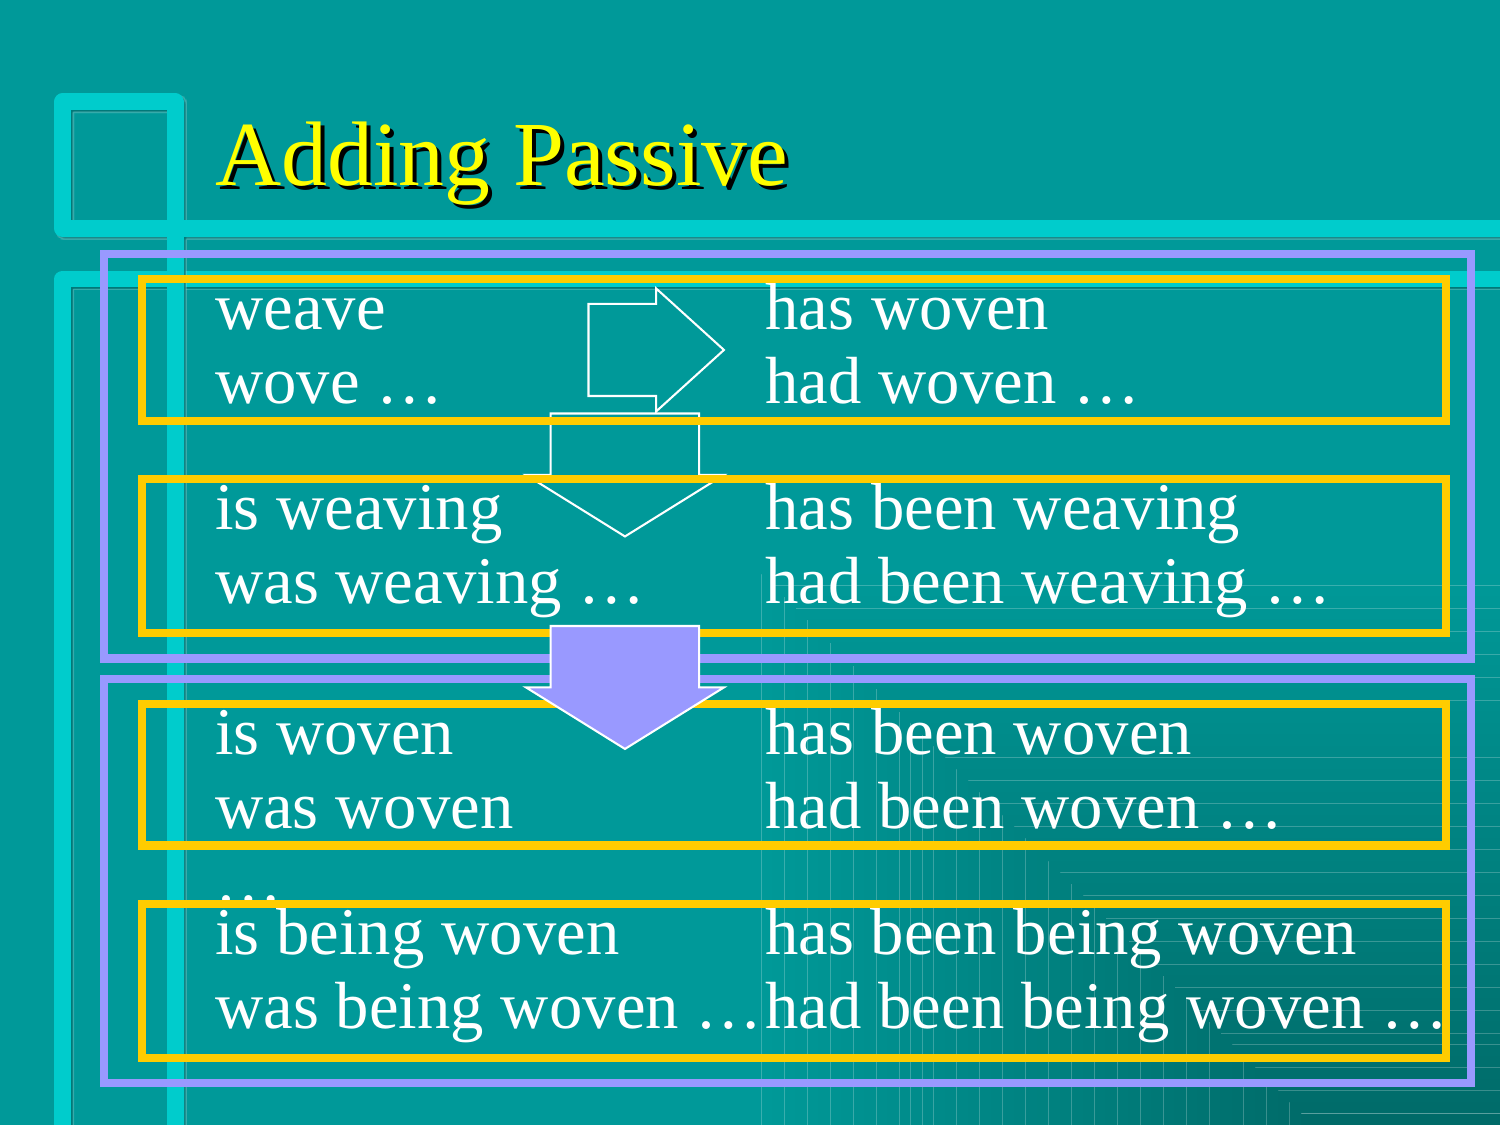

# Adding Passive
weave
wove …
has woven
had woven …
is weaving
was weaving …
has been weaving
had been weaving …
is woven
was woven …
has been woven
had been woven …
is being woven
was being woven …
has been being woven
had been being woven …